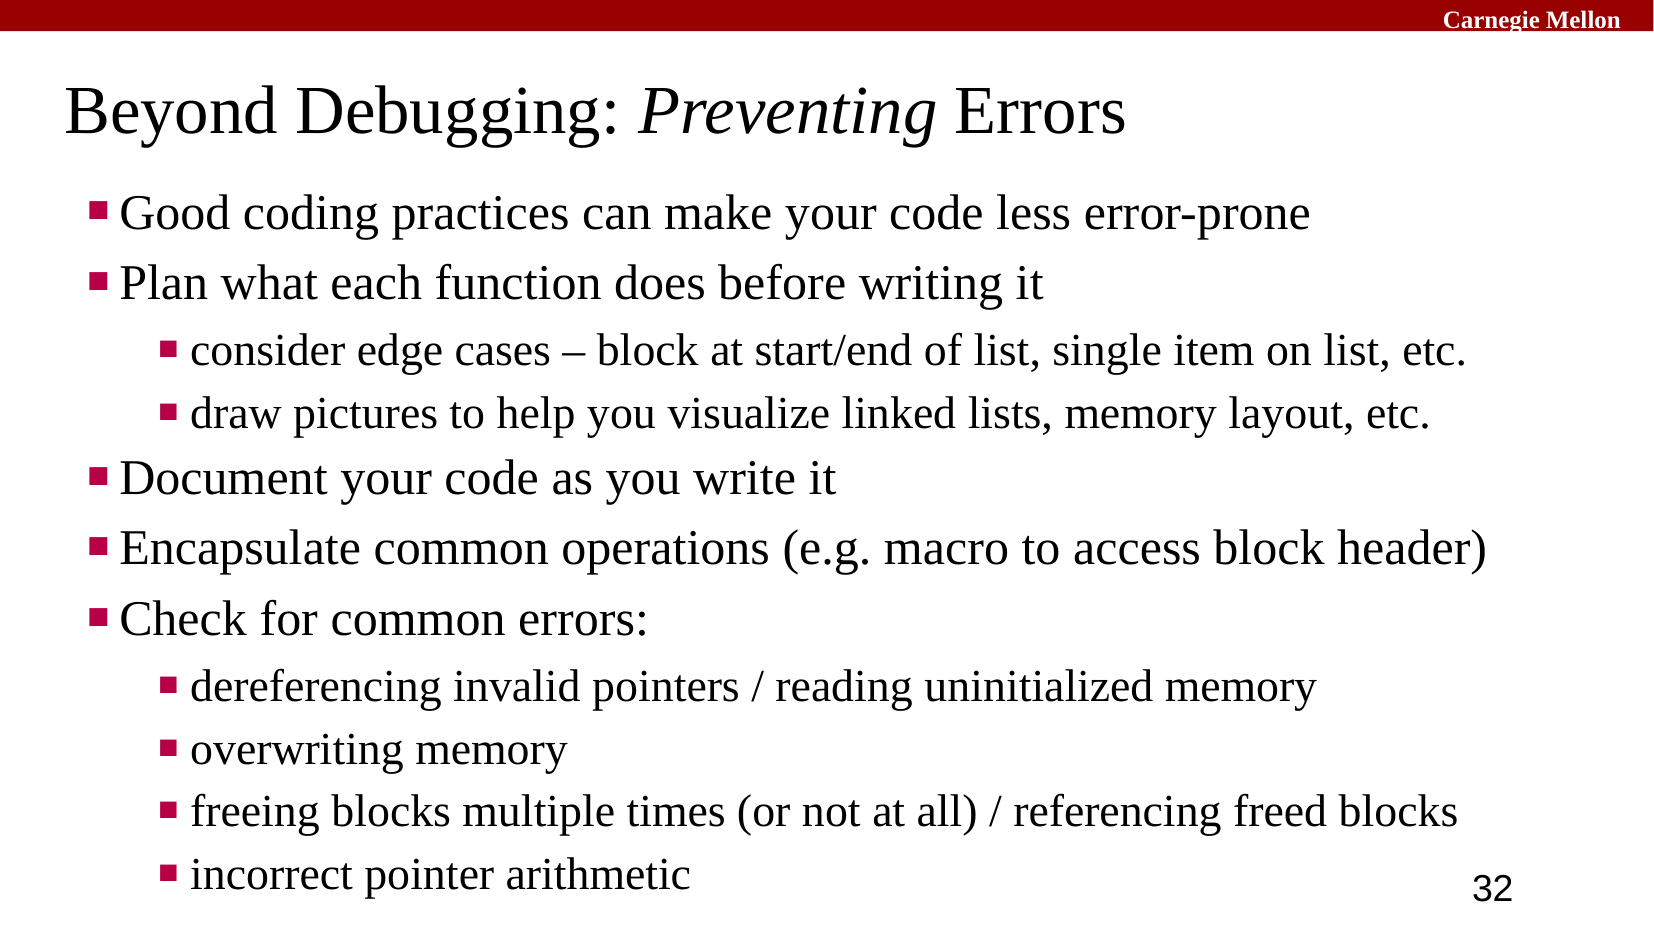

# Beyond Debugging: Preventing Errors
Good coding practices can make your code less error-prone
Plan what each function does before writing it
consider edge cases – block at start/end of list, single item on list, etc.
draw pictures to help you visualize linked lists, memory layout, etc.
Document your code as you write it
Encapsulate common operations (e.g. macro to access block header)
Check for common errors:
dereferencing invalid pointers / reading uninitialized memory
overwriting memory
freeing blocks multiple times (or not at all) / referencing freed blocks
incorrect pointer arithmetic